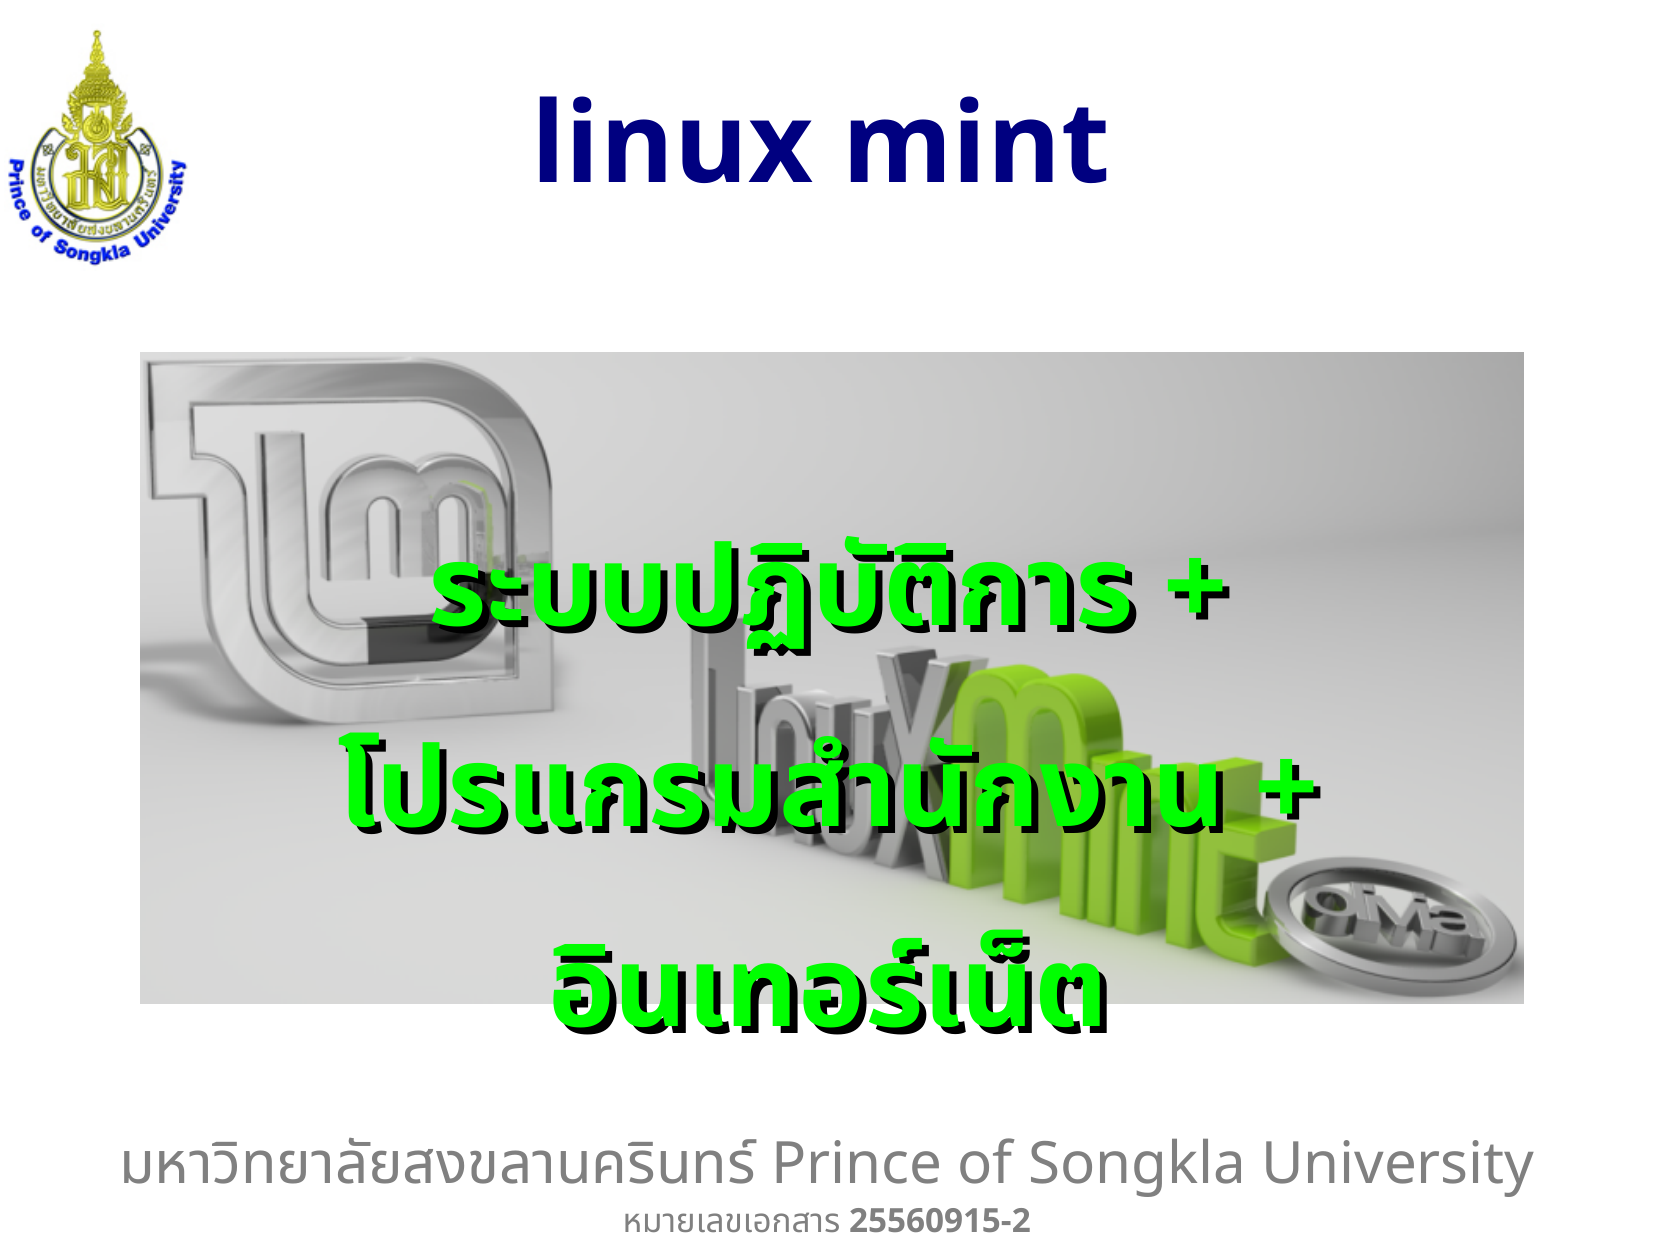

# linux mint
ระบบปฏิบัติการ +
โปรแกรมสำนักงาน +
อินเทอร์เน็ต